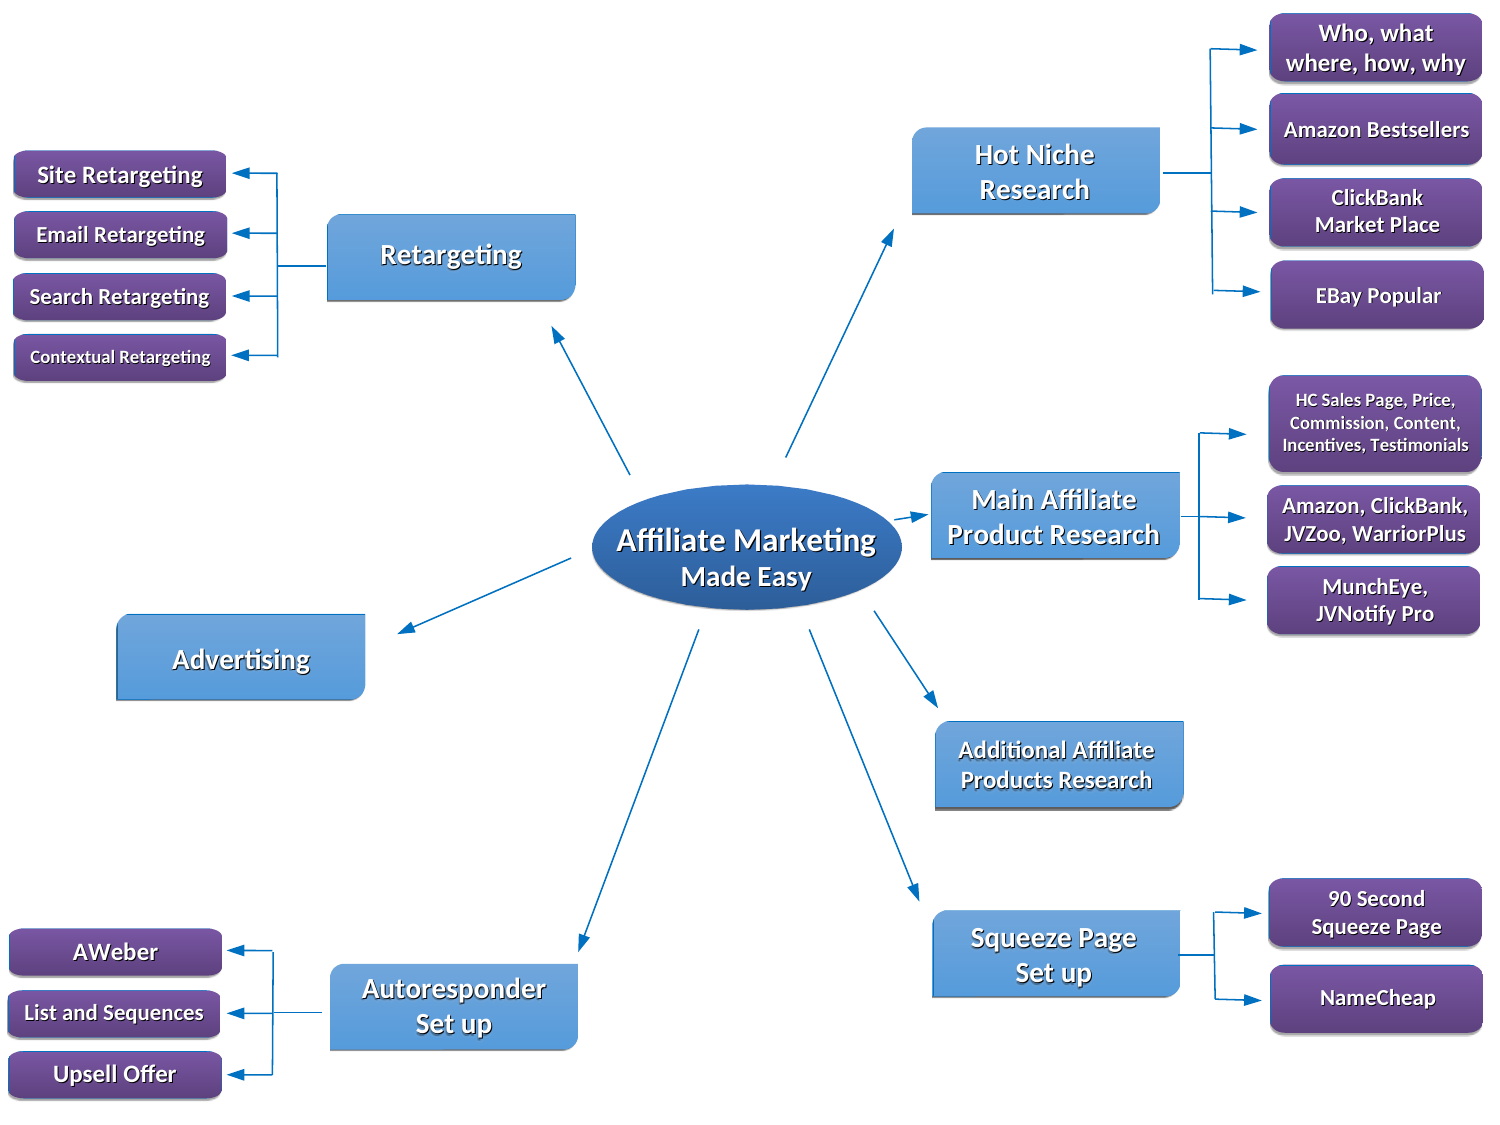

Who, what where, how, why
Amazon Bestsellers
Hot Niche Research
Site Retargeting
ClickBank
Market Place
Email Retargeting
Retargeting
EBay Popular
Search Retargeting
Contextual Retargeting
HC Sales Page, Price, Commission, Content, Incentives, Testimonials
Main Affiliate Product Research
Amazon, ClickBank, JVZoo, WarriorPlus
Affiliate Marketing
Made Easy
MunchEye, JVNotify Pro
Advertising
Additional Affiliate Products Research
90 Second
Squeeze Page
Squeeze Page
Set up
AWeber
Autoresponder Set up
NameCheap
List and Sequences
Upsell Offer